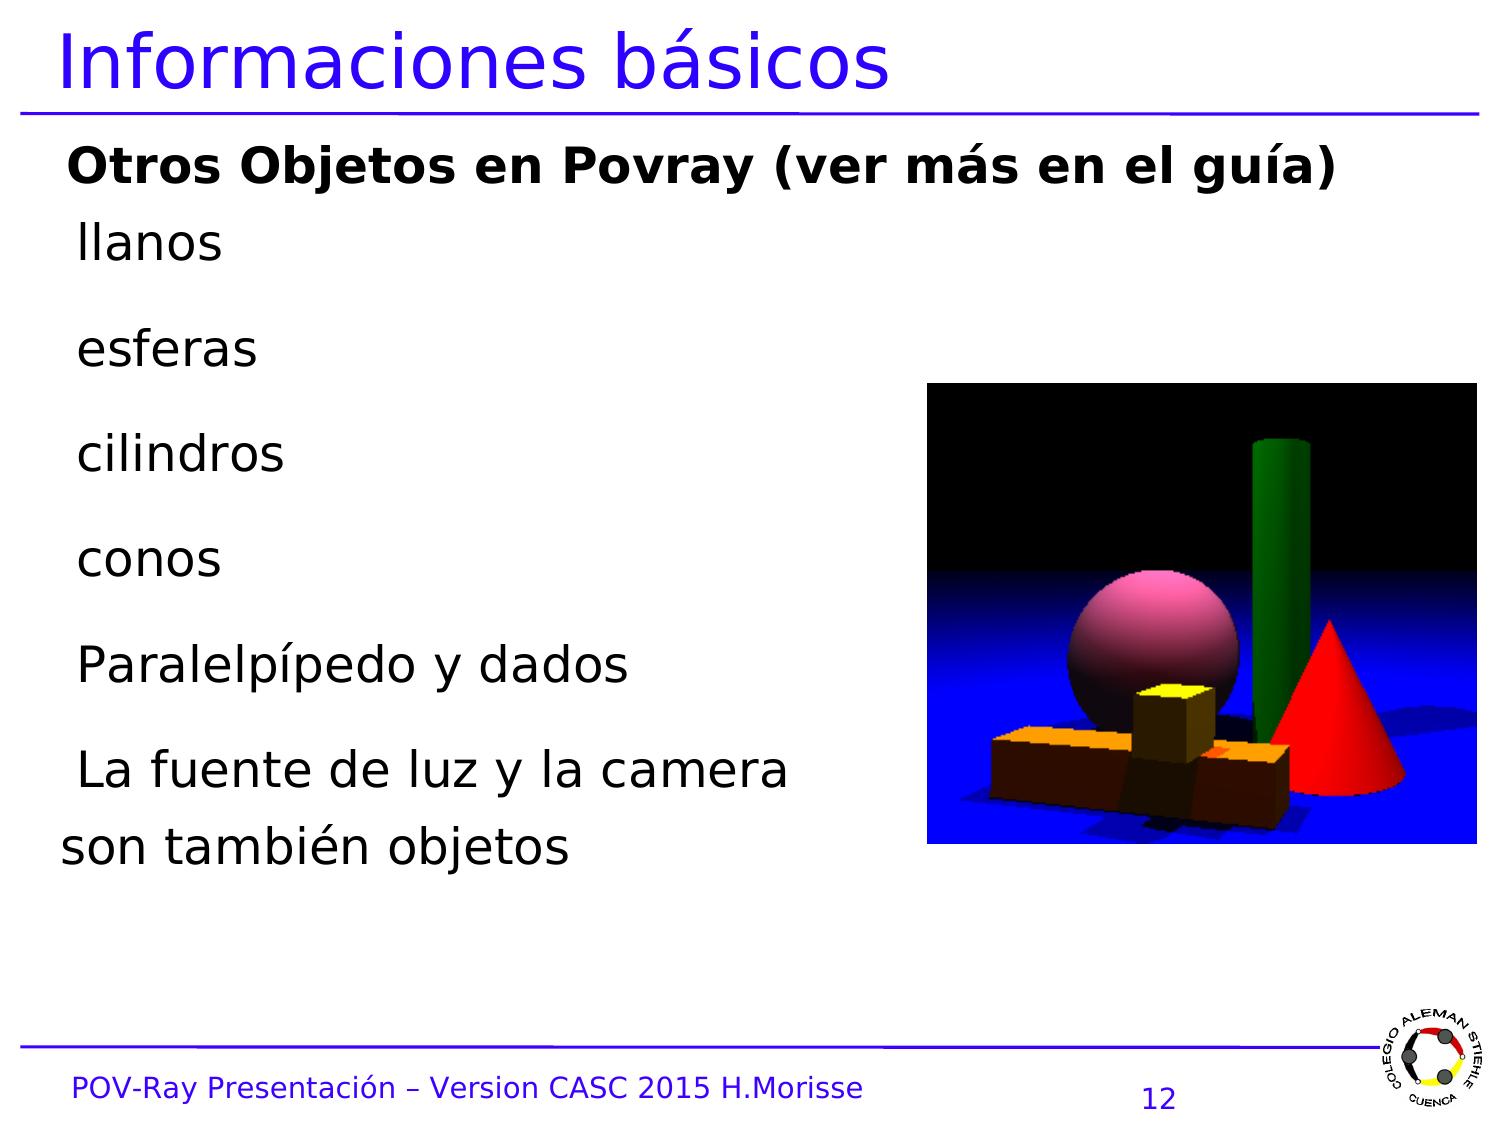

# Informaciones básicos
Otros Objetos en Povray (ver más en el guía)
 llanos
 esferas
 cilindros
 conos
 Paralelpípedo y dados
 La fuente de luz y la camera
son también objetos